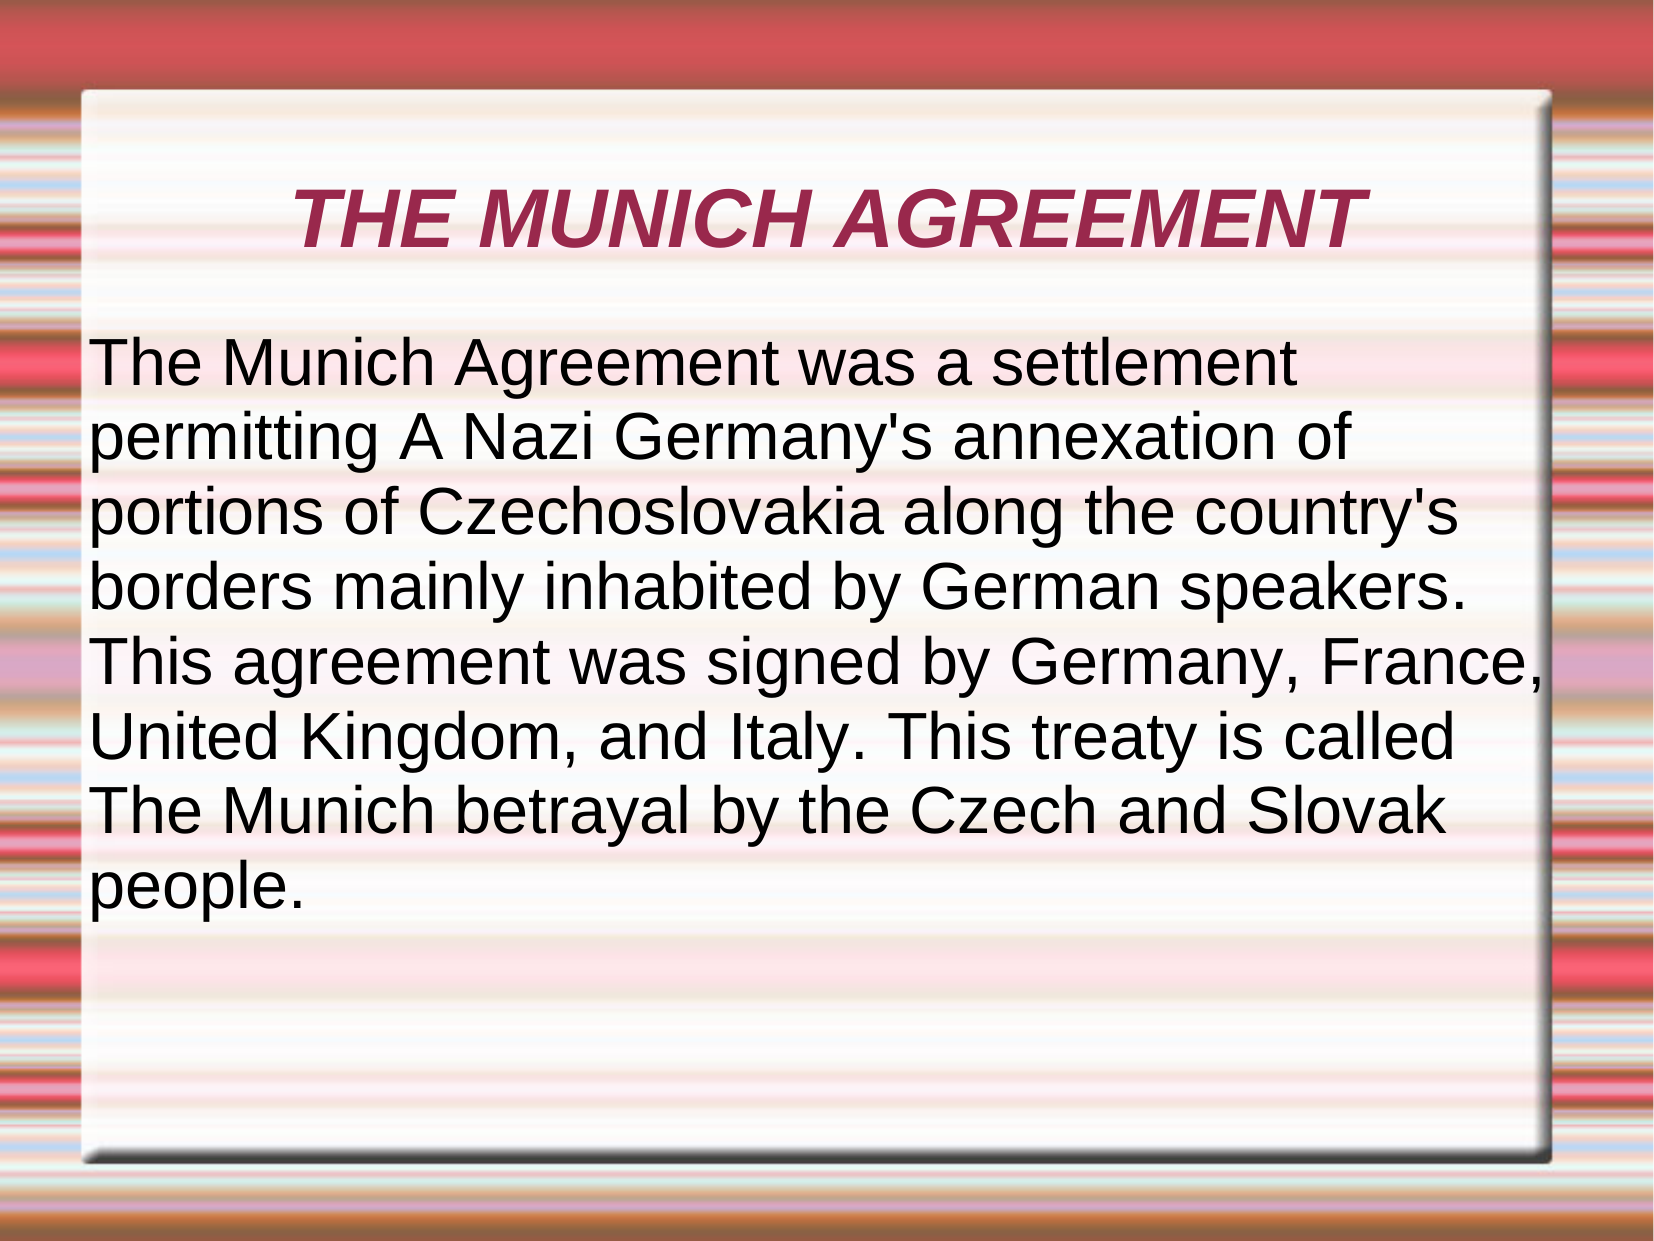

# THE MUNICH AGREEMENT
The Munich Agreement was a settlement
permitting A Nazi Germany's annexation of
portions of Czechoslovakia along the country's borders mainly inhabited by German speakers.
This agreement was signed by Germany, France, United Kingdom, and Italy. This treaty is called
The Munich betrayal by the Czech and Slovak
people.